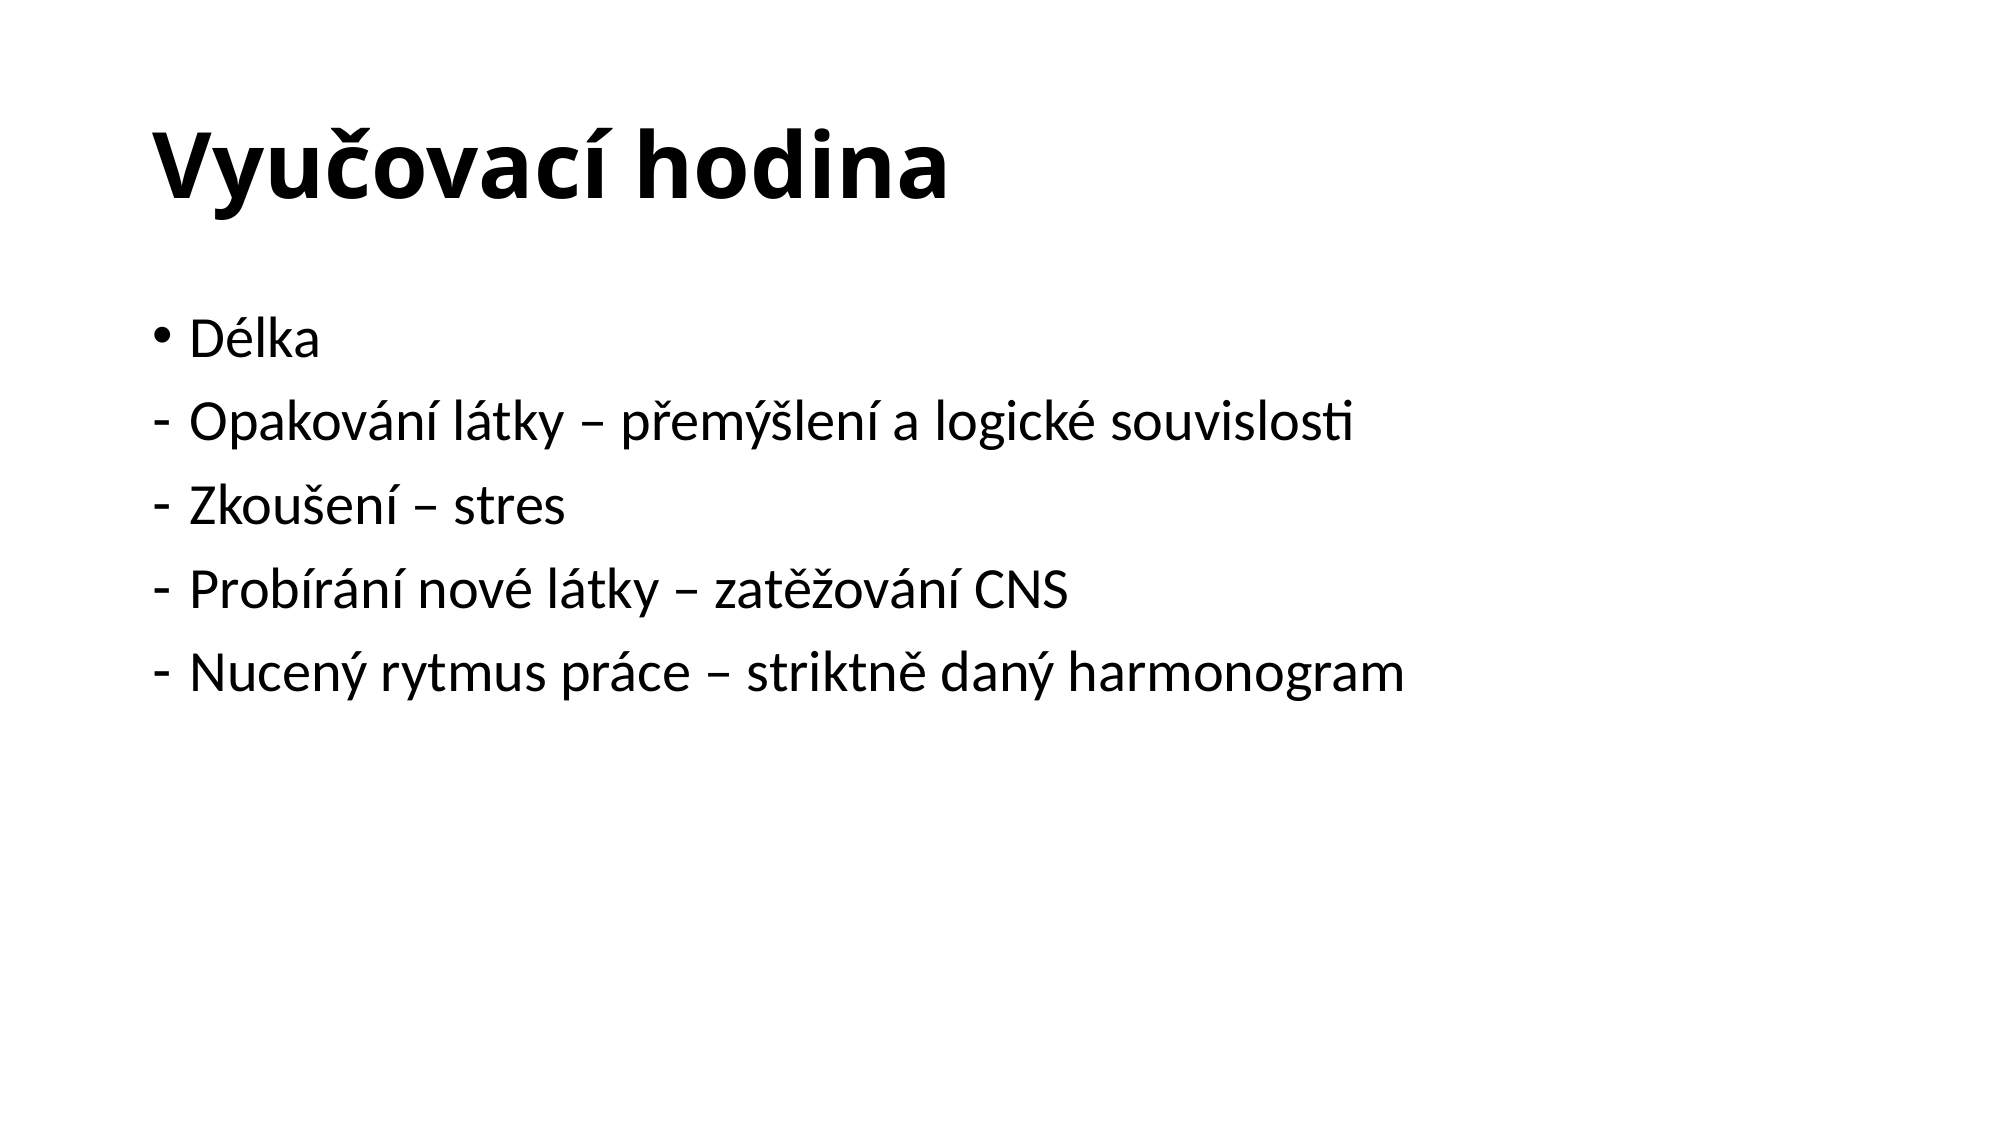

# Vyučovací hodina
Délka
Opakování látky – přemýšlení a logické souvislosti
Zkoušení – stres
Probírání nové látky – zatěžování CNS
Nucený rytmus práce – striktně daný harmonogram